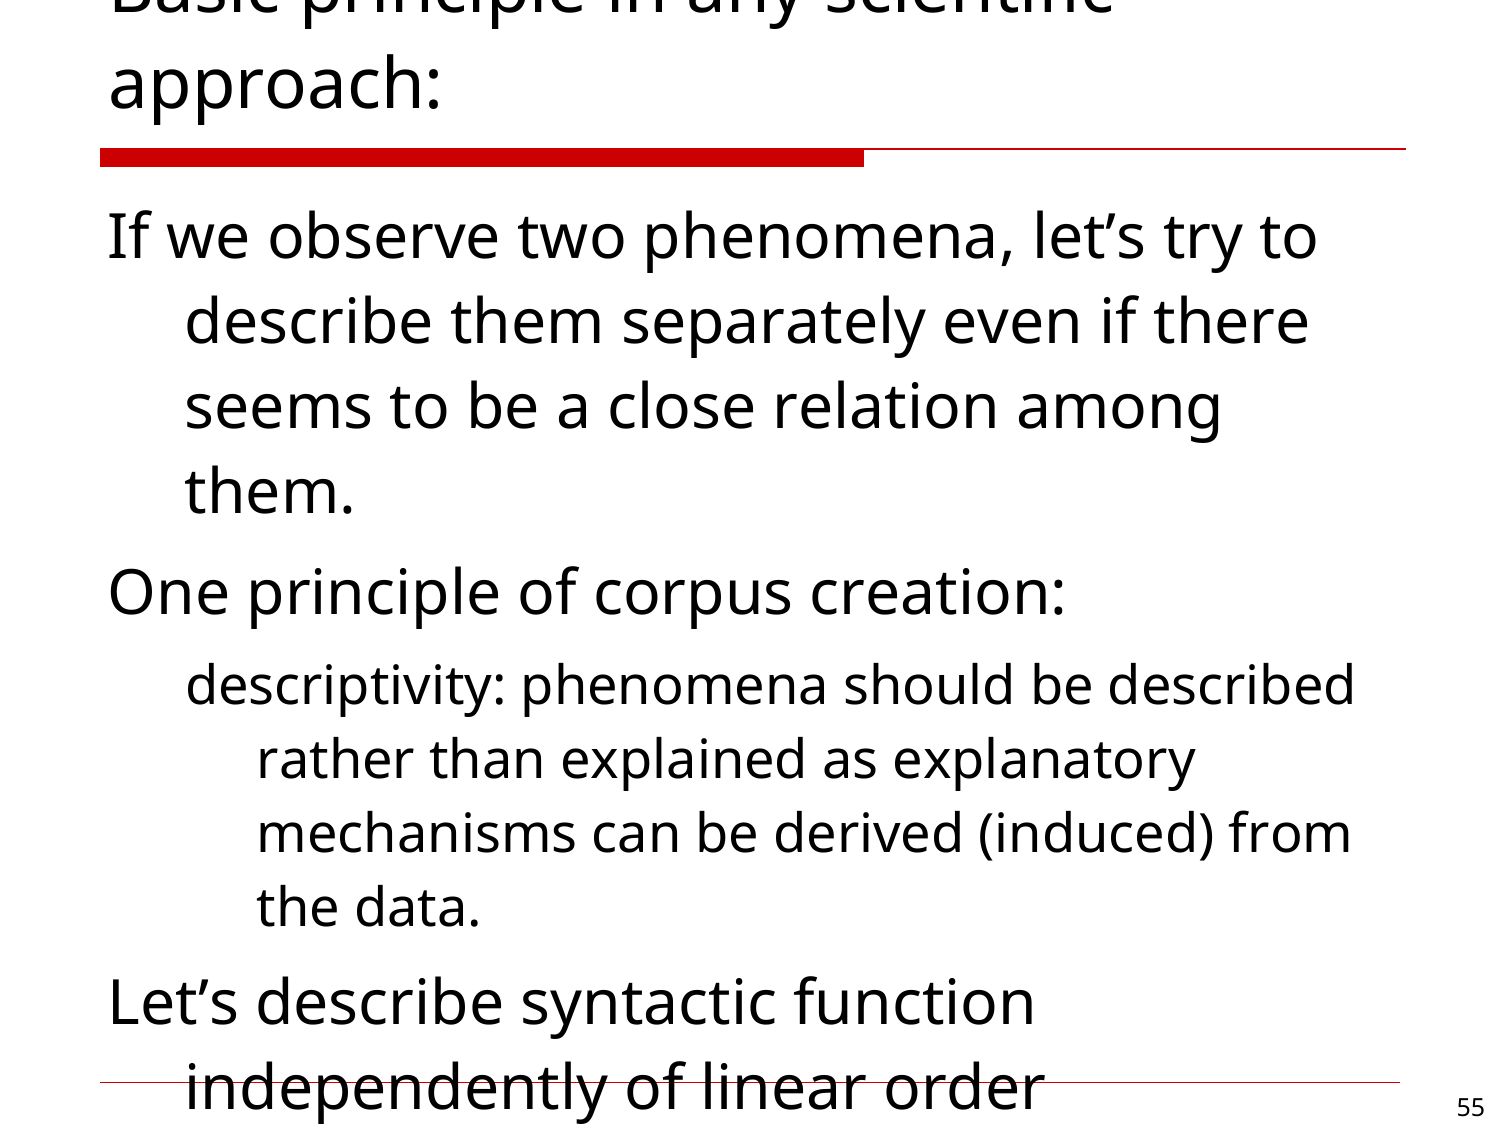

# Basic principle in any scientific approach:
If we observe two phenomena, let’s try to describe them separately even if there seems to be a close relation among them.
One principle of corpus creation:
descriptivity: phenomena should be described rather than explained as explanatory mechanisms can be derived (induced) from the data.
Let’s describe syntactic function independently of linear order
55